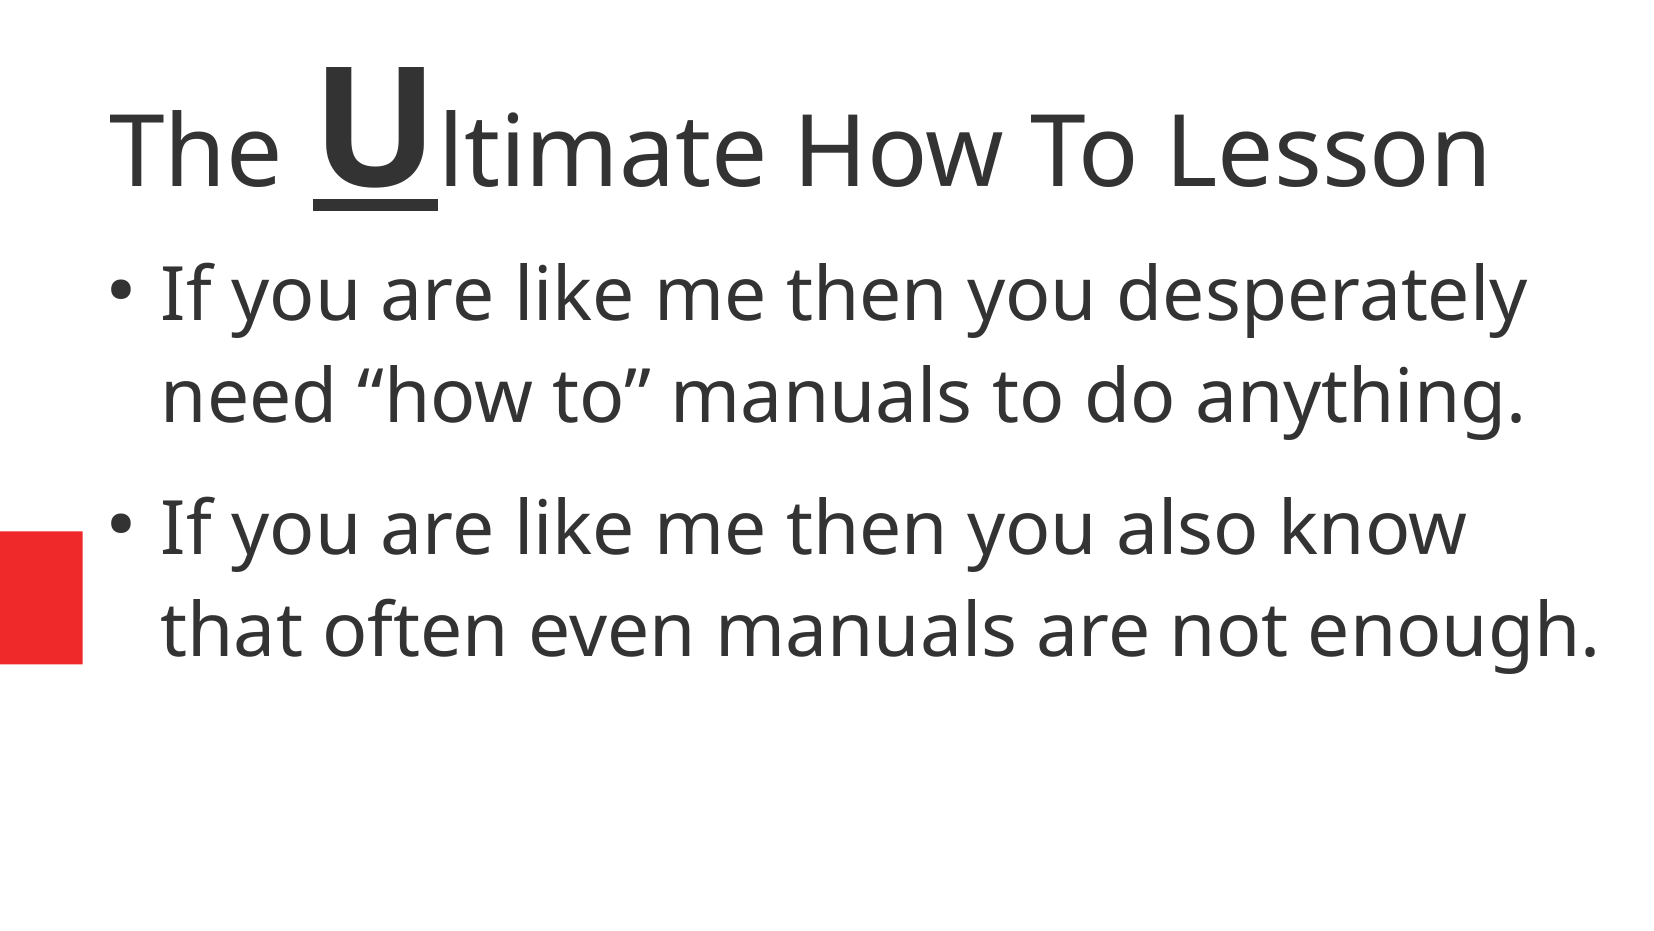

# The Ultimate How To Lesson
If you are like me then you desperately need “how to” manuals to do anything.
If you are like me then you also know that often even manuals are not enough.